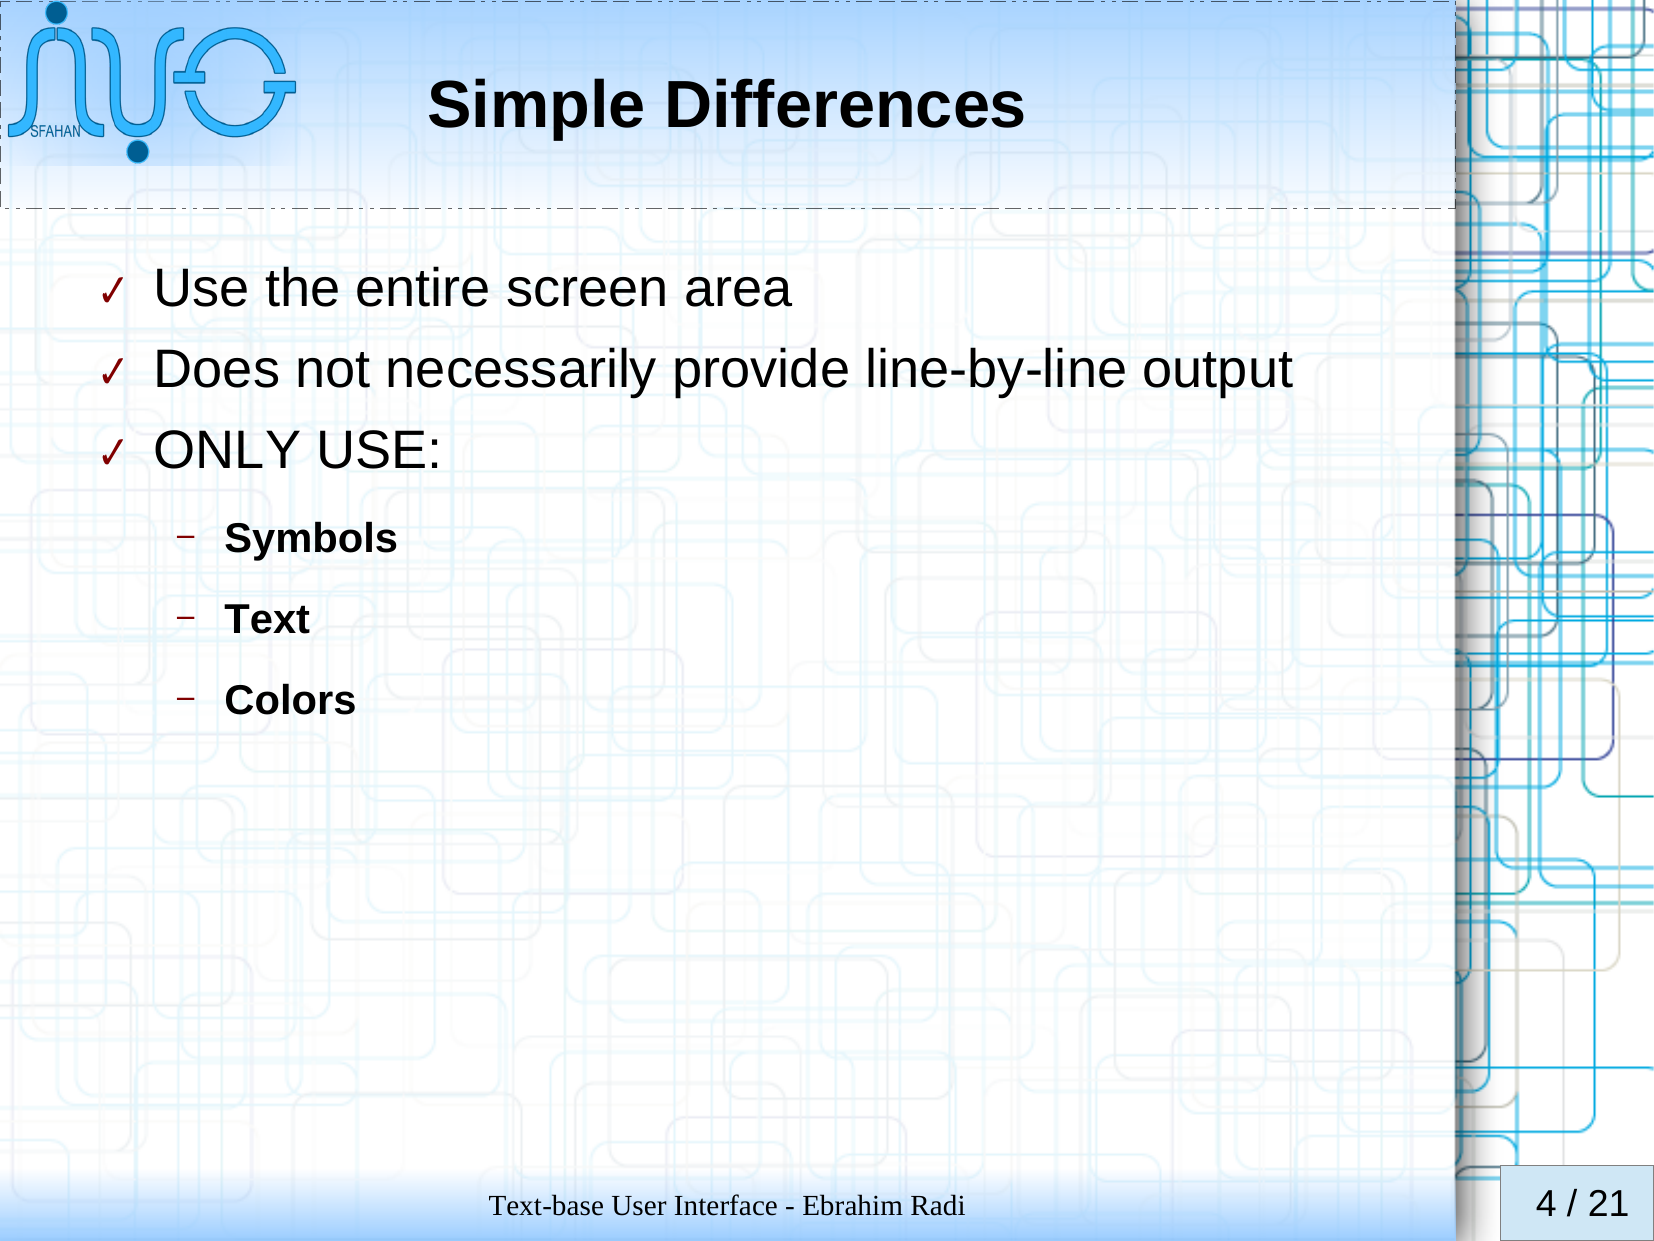

# Simple Differences
Use the entire screen area
Does not necessarily provide line-by-line output
ONLY USE:
Symbols
Text
Colors
Text-base User Interface - Ebrahim Radi